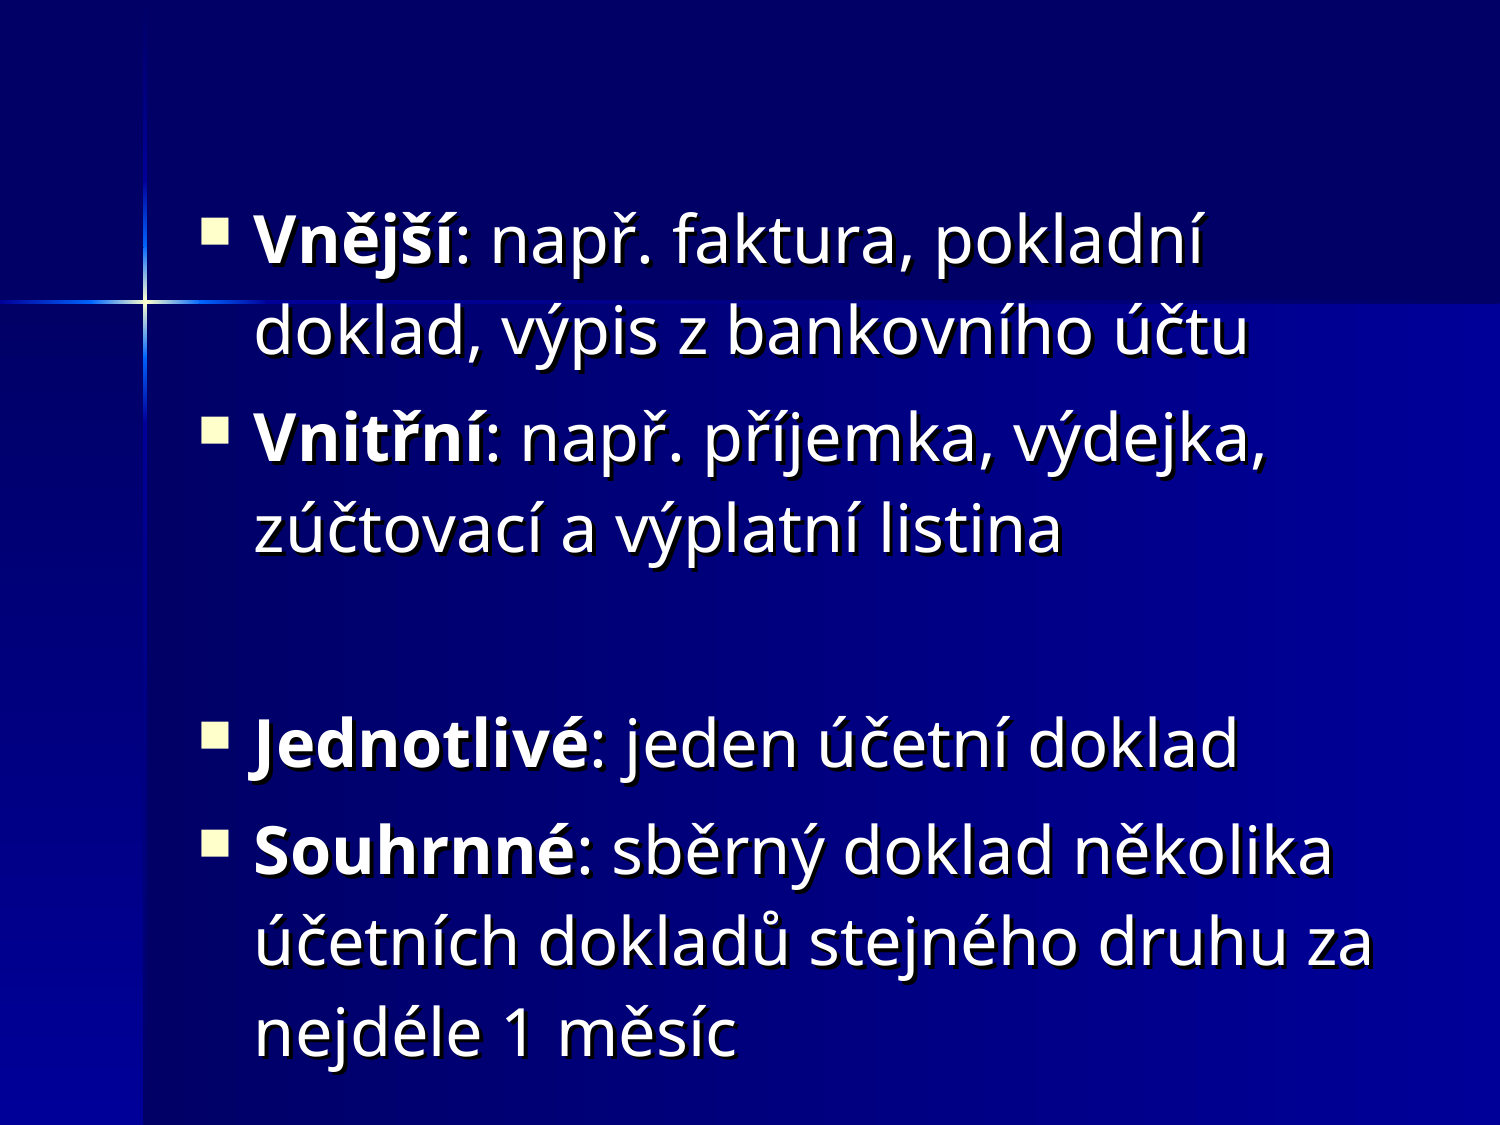

# Vnější: např. faktura, pokladní doklad, výpis z bankovního účtu
Vnitřní: např. příjemka, výdejka, zúčtovací a výplatní listina
Jednotlivé: jeden účetní doklad
Souhrnné: sběrný doklad několika účetních dokladů stejného druhu za nejdéle 1 měsíc